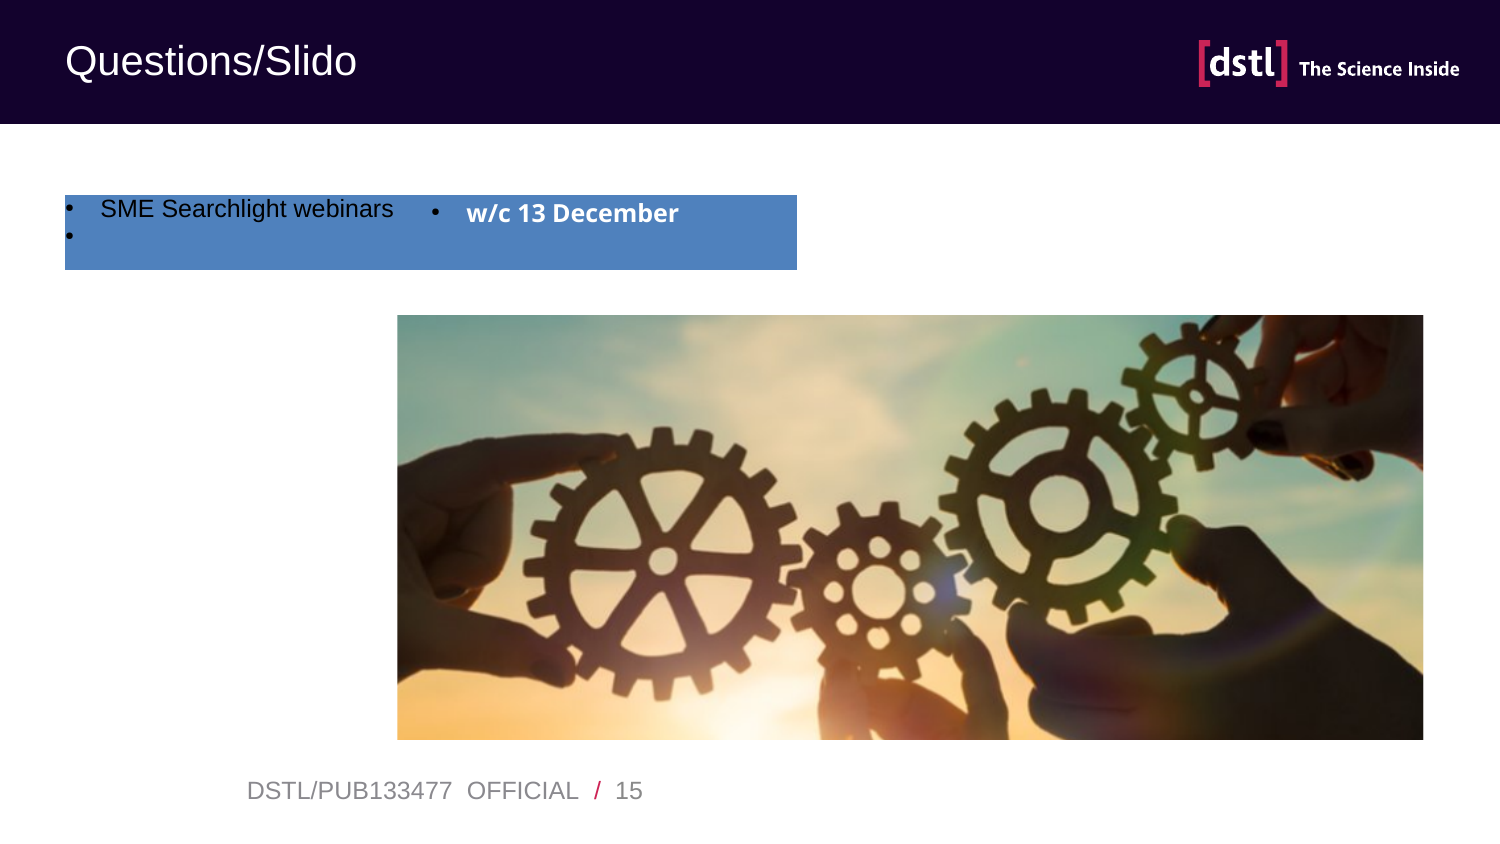

# Questions/Slido
| SME Searchlight webinars | w/c 13 December |
| --- | --- |
DSTL/PUB133477 OFFICIAL /